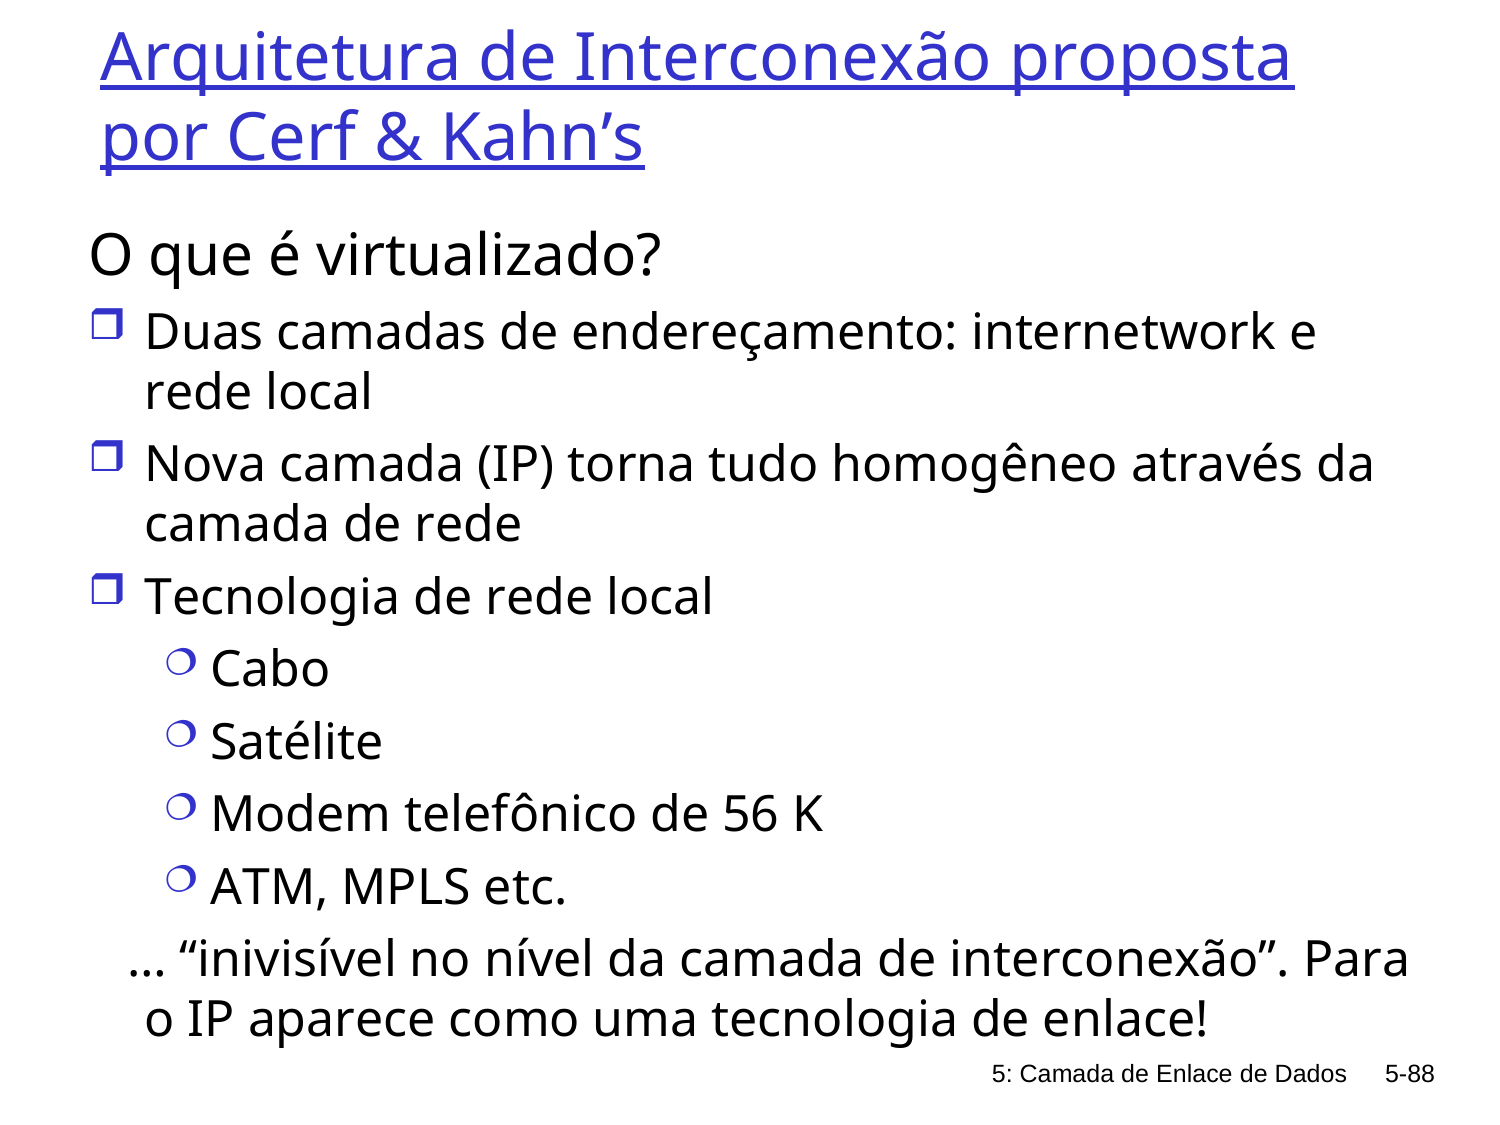

# Arquitetura de Interconexão proposta por Cerf & Kahn’s
O que é virtualizado?
Duas camadas de endereçamento: internetwork e rede local
Nova camada (IP) torna tudo homogêneo através da camada de rede
Tecnologia de rede local
Cabo
Satélite
Modem telefônico de 56 K
ATM, MPLS etc.
 … “inivisível no nível da camada de interconexão”. Para o IP aparece como uma tecnologia de enlace!
5: Camada de Enlace de Dados